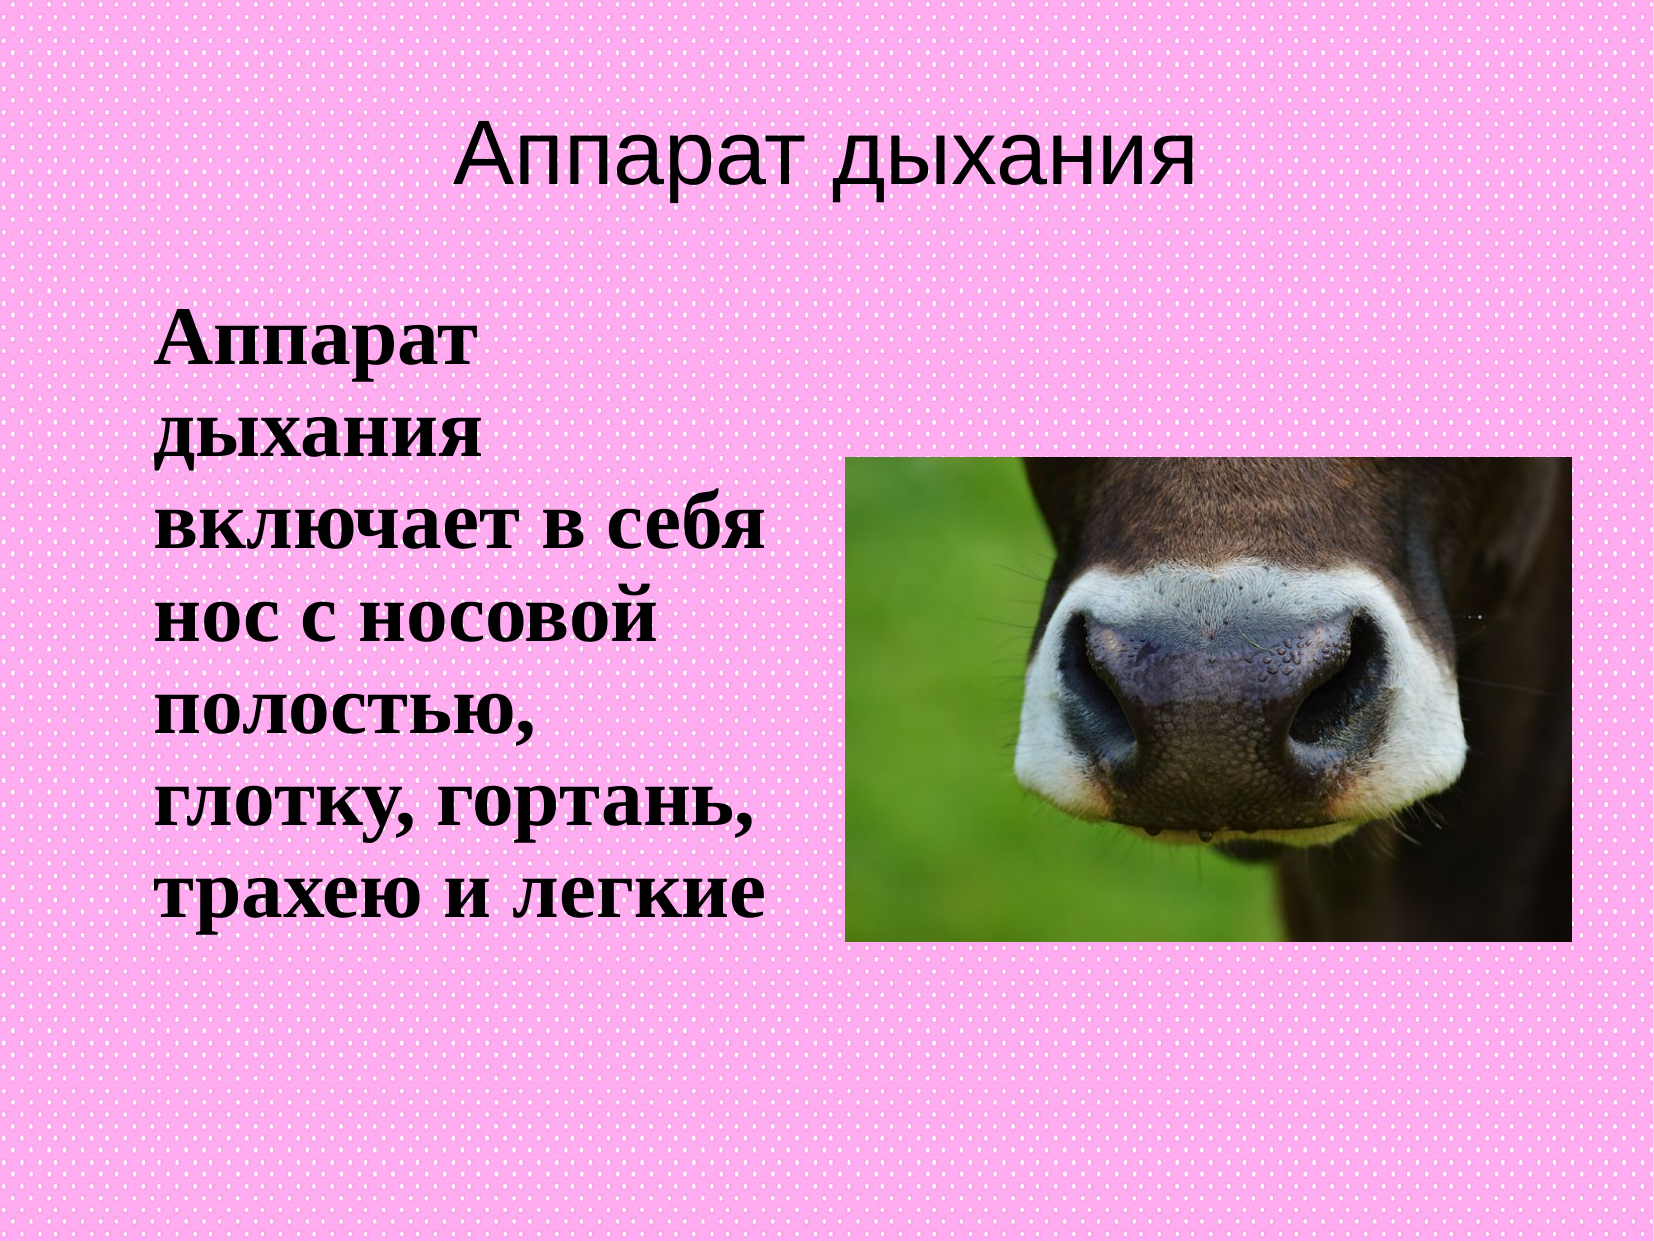

# Аппарат дыхания
Аппарат дыхания включает в себя нос с носовой полостью, глотку, гортань, трахею и легкие